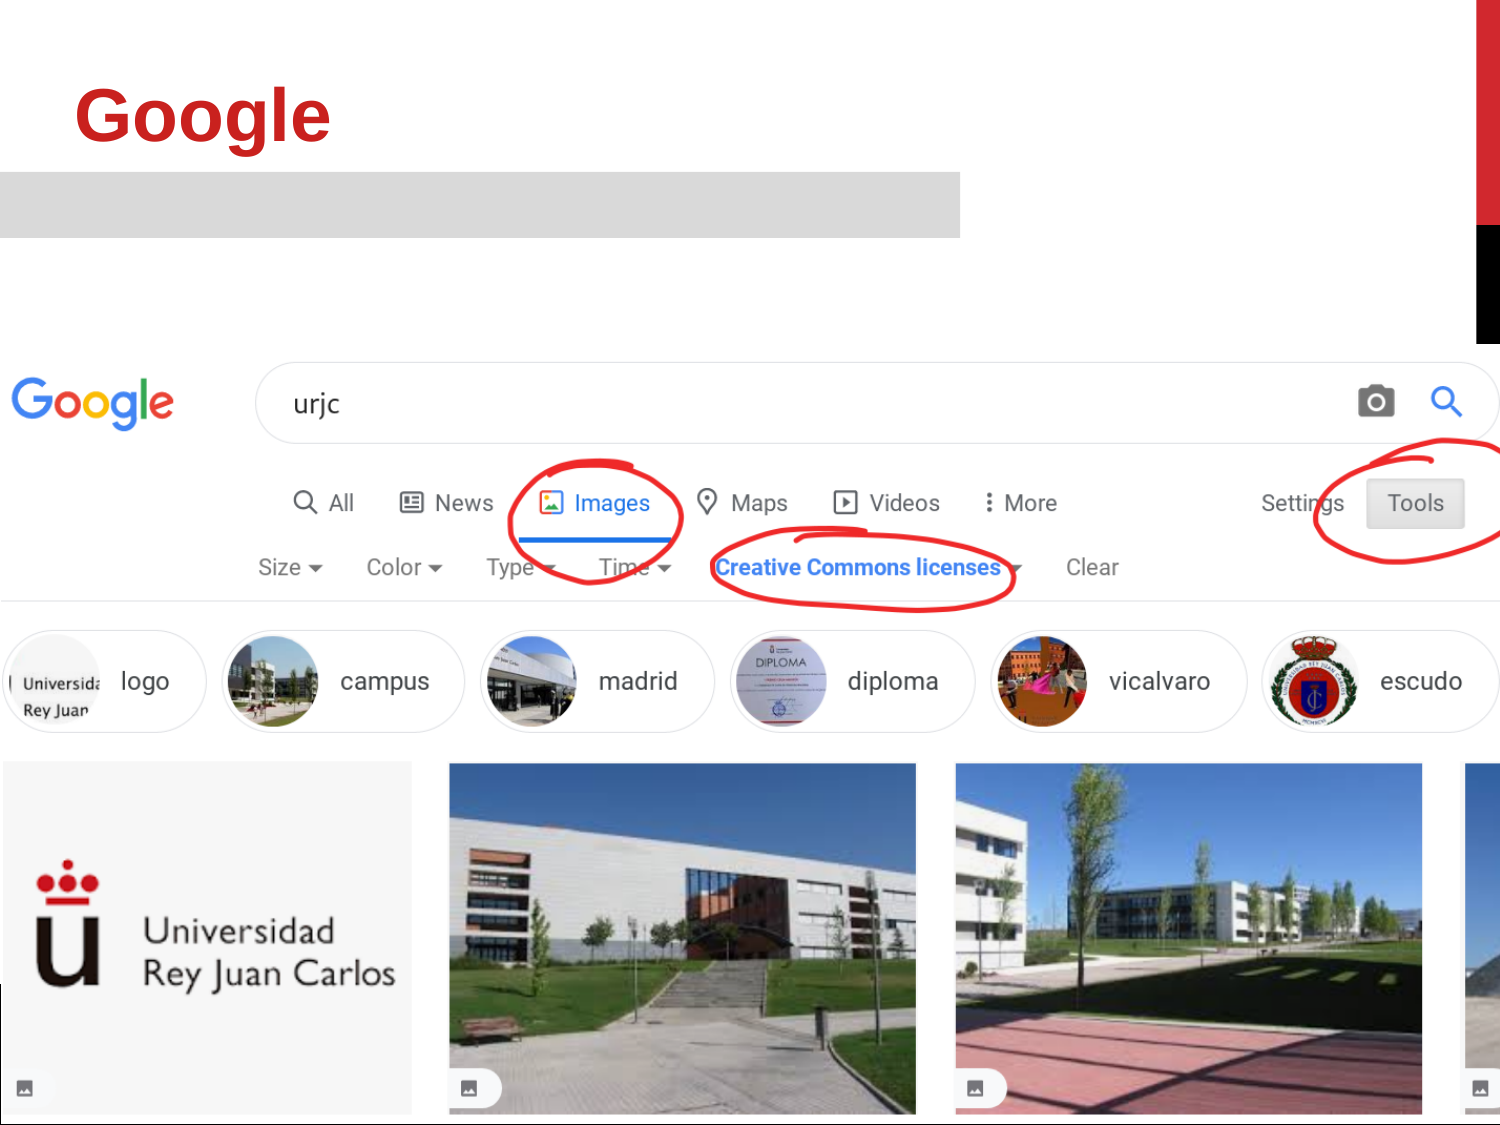

#
Google
Oficina de Conocimiento y Cultura Libres
https://urjc.es/ofilibre